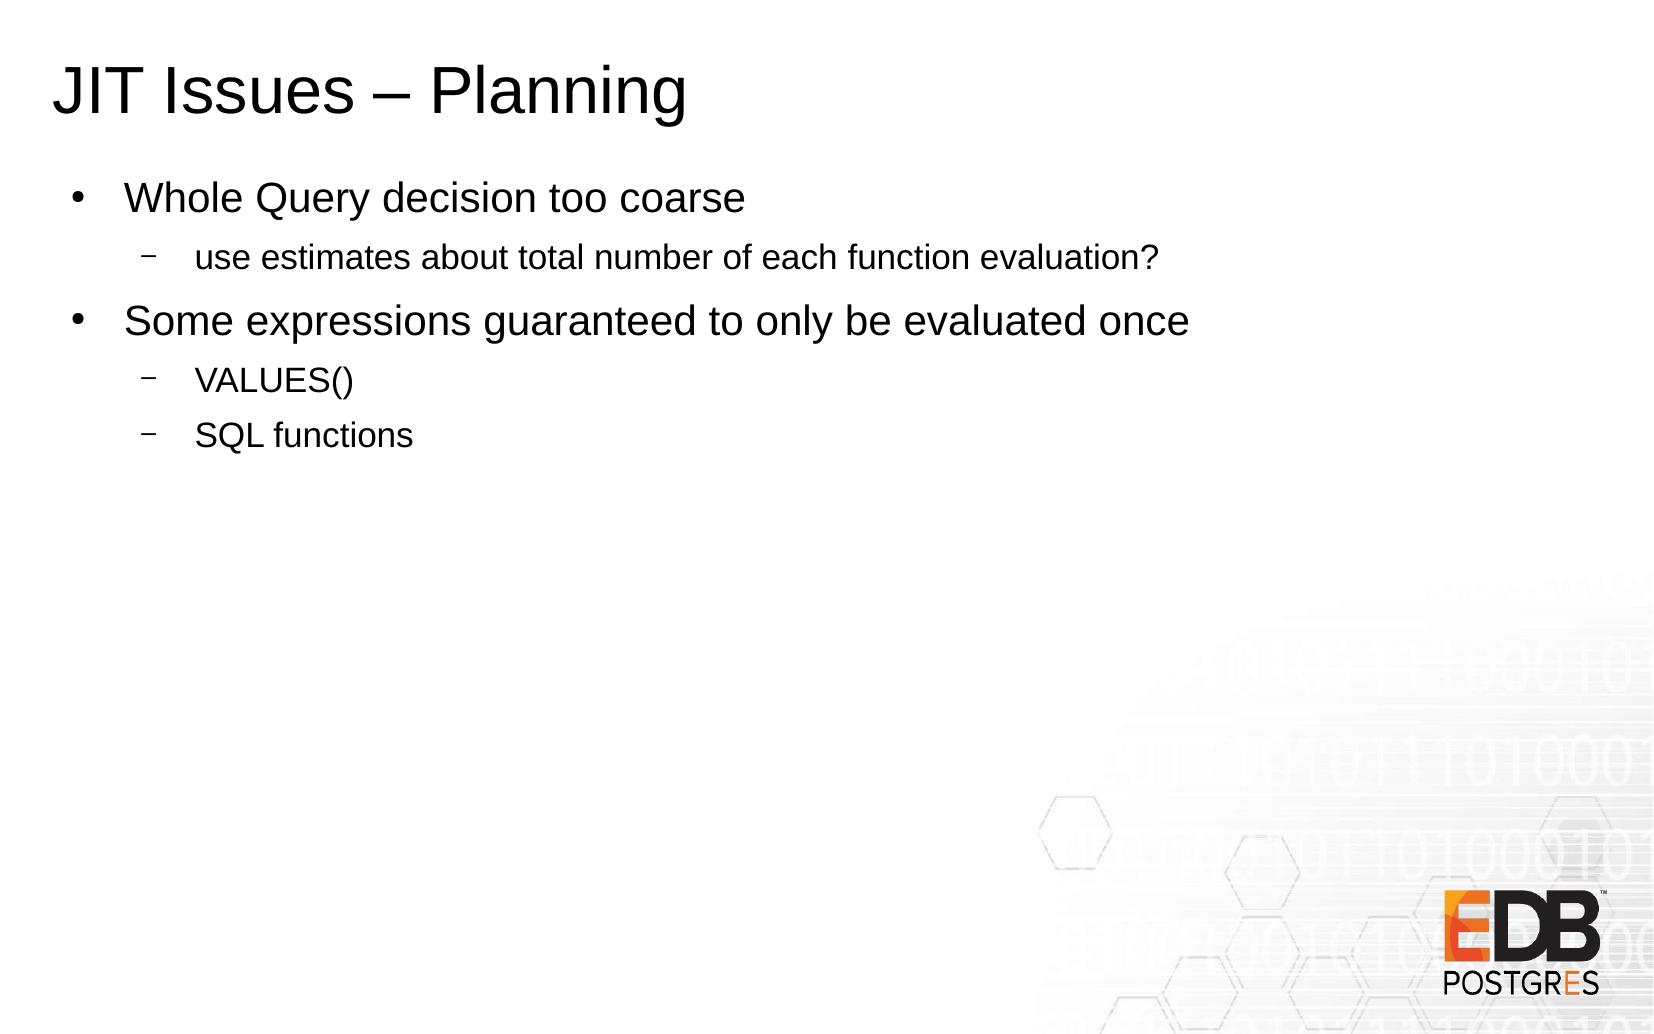

# JIT Issues – Planning
Whole Query decision too coarse
use estimates about total number of each function evaluation?
Some expressions guaranteed to only be evaluated once
VALUES()
SQL functions